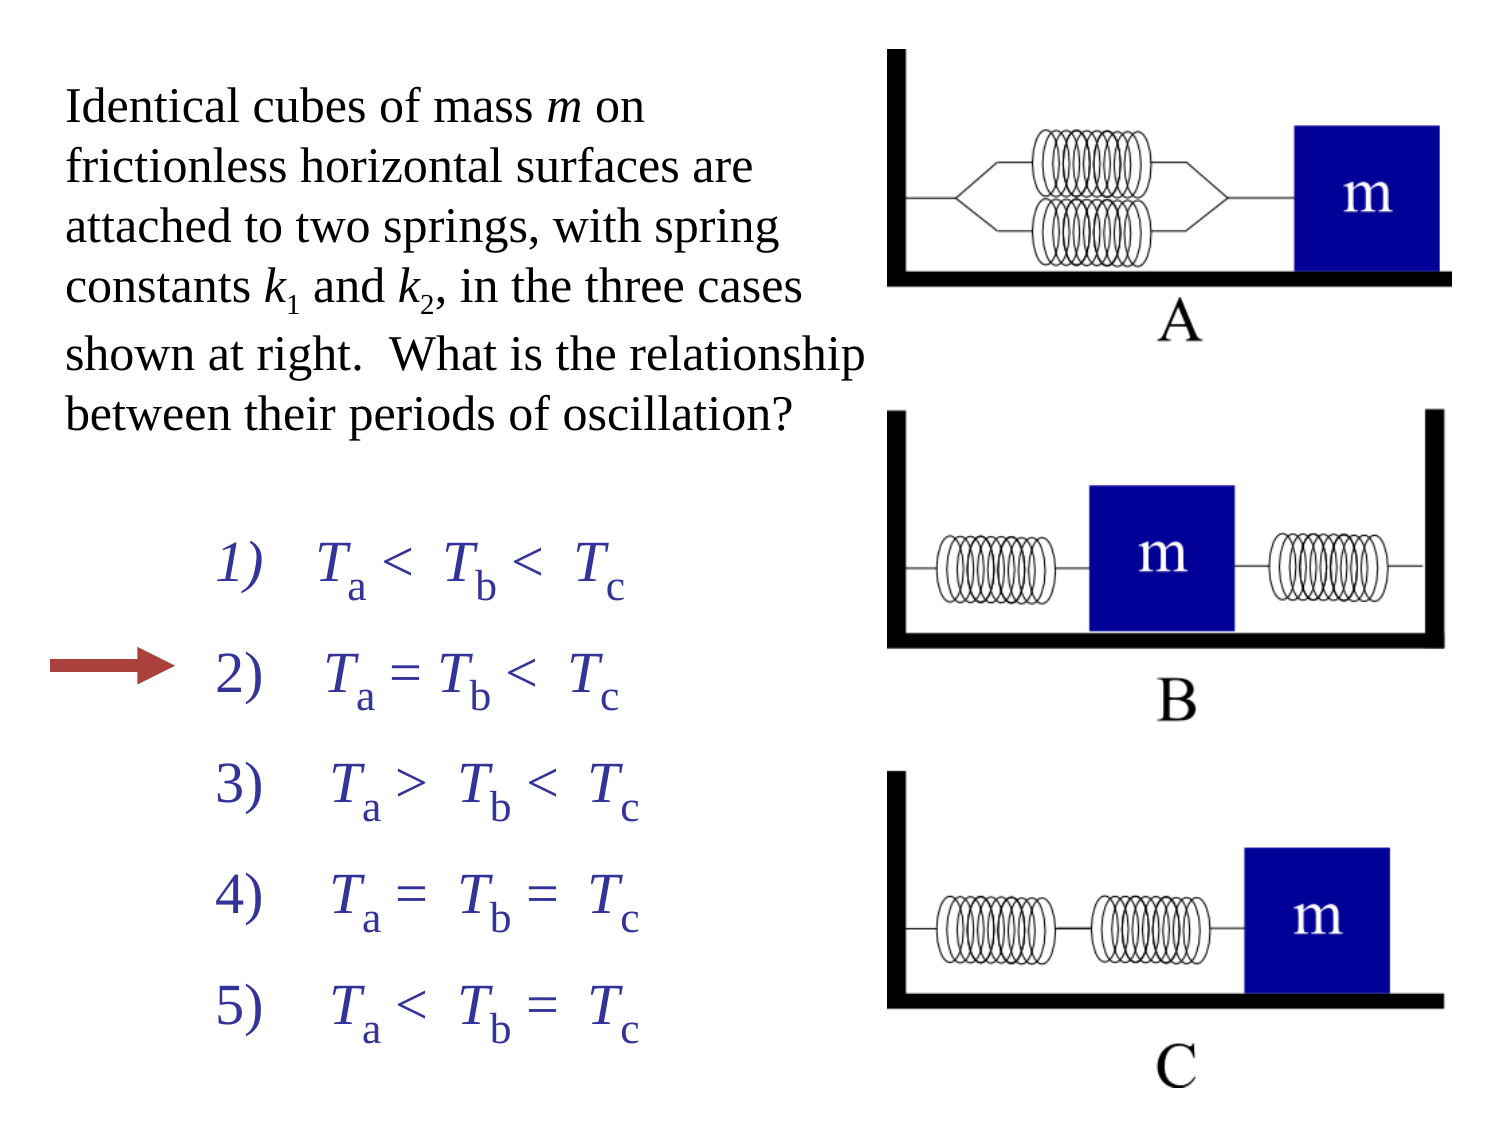

# Identical cubes of mass m on frictionless horizontal surfaces are attached to two springs, with spring constants k1 and k2, in the three cases shown at right. What is the relationship between their periods of oscillation?
Ta < Tb < Tc
 Ta = Tb < Tc
 Ta > Tb < Tc
 Ta = Tb = Tc
 Ta < Tb = Tc